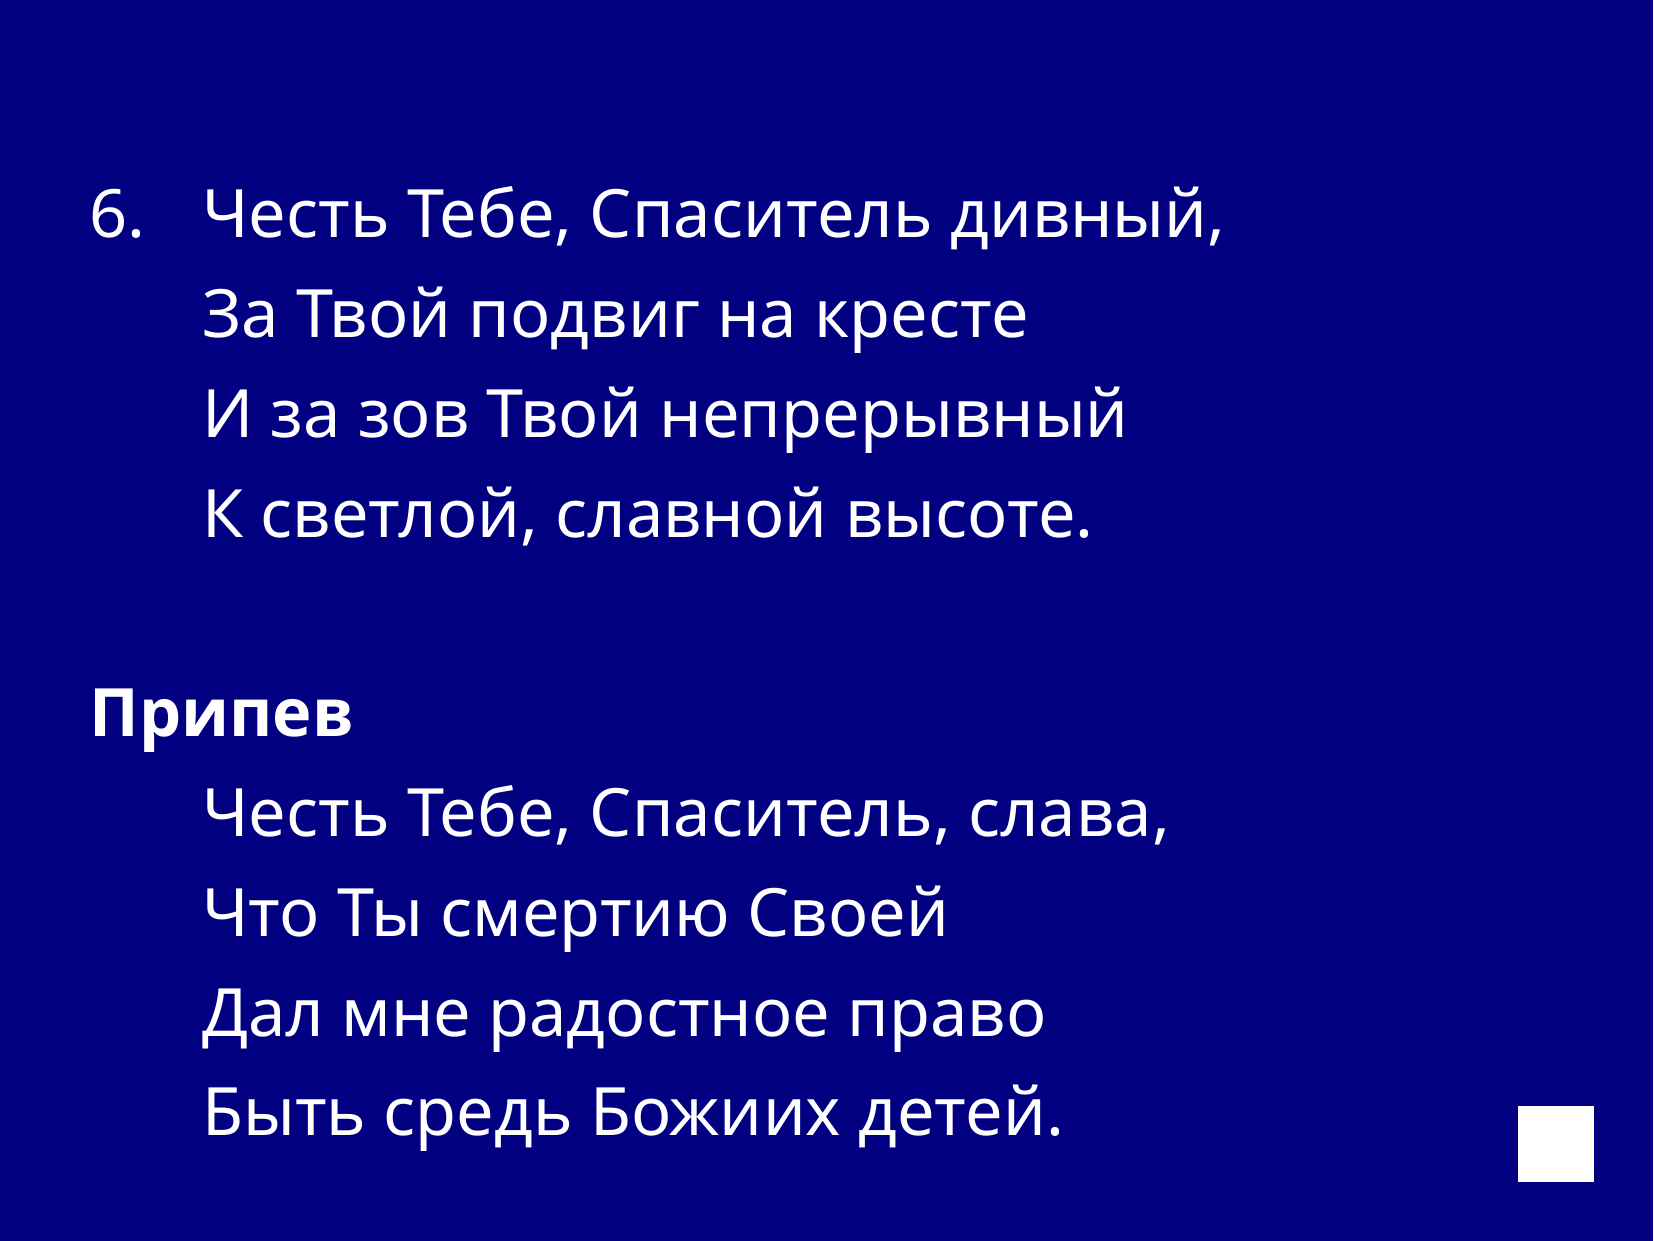

6.	Честь Тебе, Спаситель дивный,
	За Твой подвиг на кресте
	И за зов Твой непрерывный
	К светлой, славной высоте.
Припев
	Честь Тебе, Спаситель, слава,
	Что Ты смертию Своей
	Дал мне радостное право
	Быть средь Божиих детей.